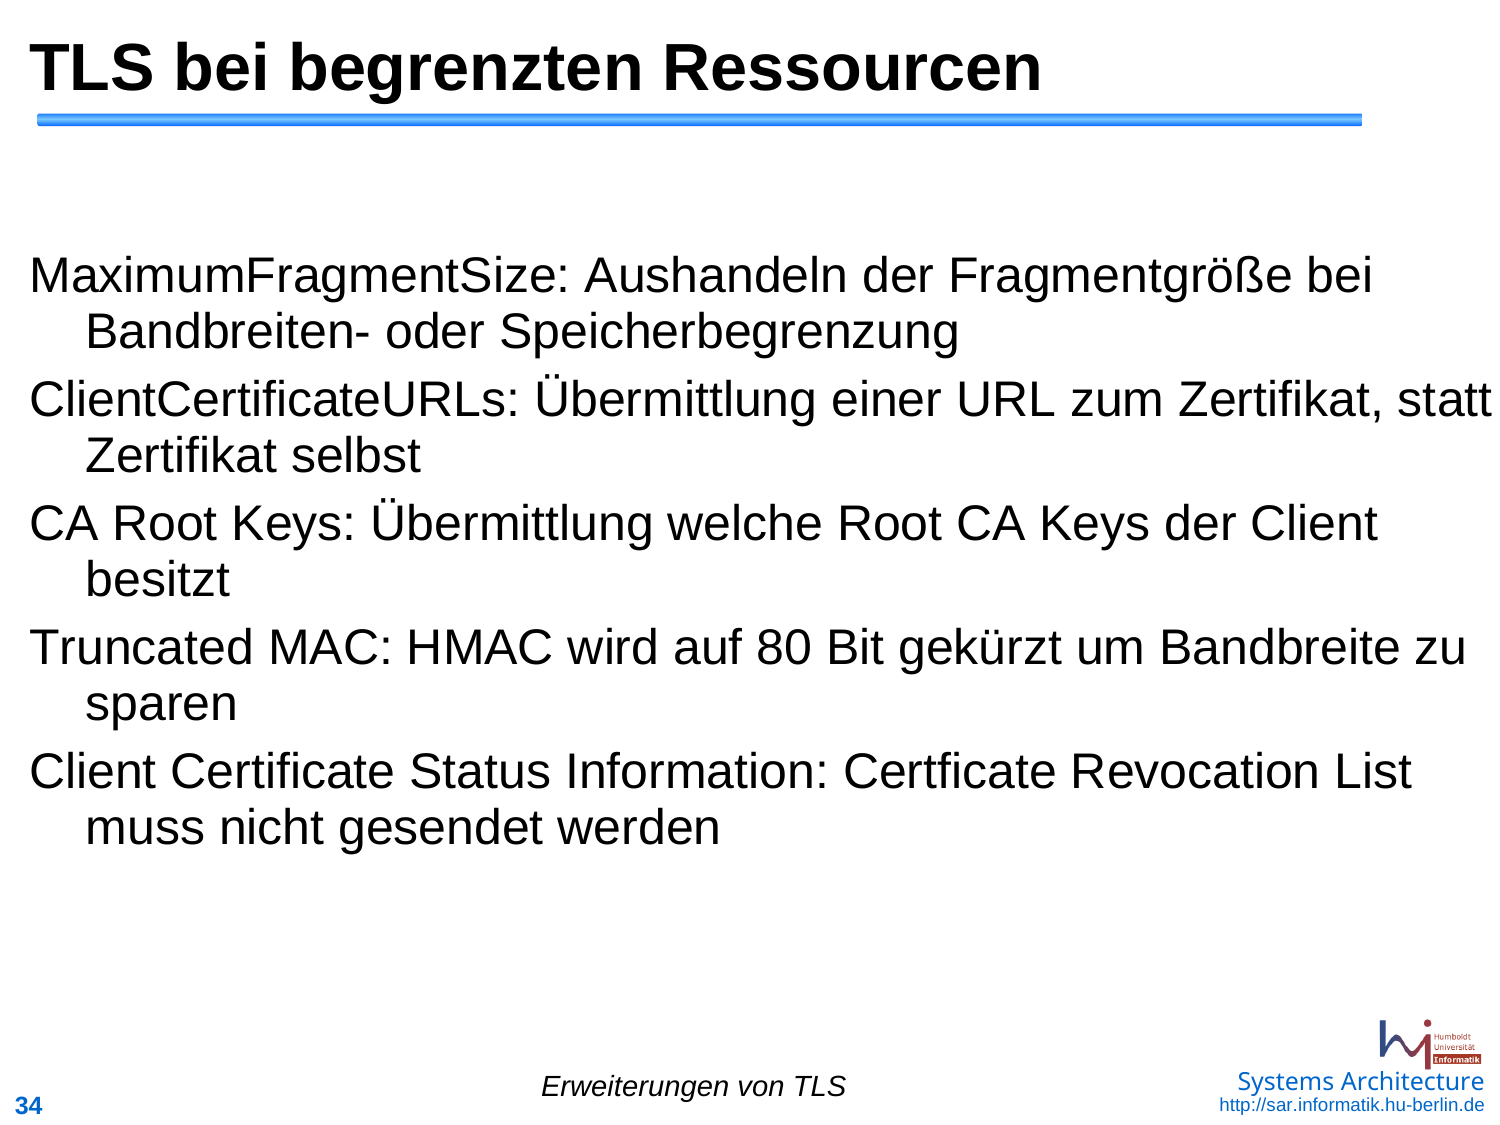

# TLS bei begrenzten Ressourcen
MaximumFragmentSize: Aushandeln der Fragmentgröße bei Bandbreiten- oder Speicherbegrenzung
ClientCertificateURLs: Übermittlung einer URL zum Zertifikat, statt Zertifikat selbst
CA Root Keys: Übermittlung welche Root CA Keys der Client besitzt
Truncated MAC: HMAC wird auf 80 Bit gekürzt um Bandbreite zu sparen
Client Certificate Status Information: Certficate Revocation List muss nicht gesendet werden
Erweiterungen von TLS